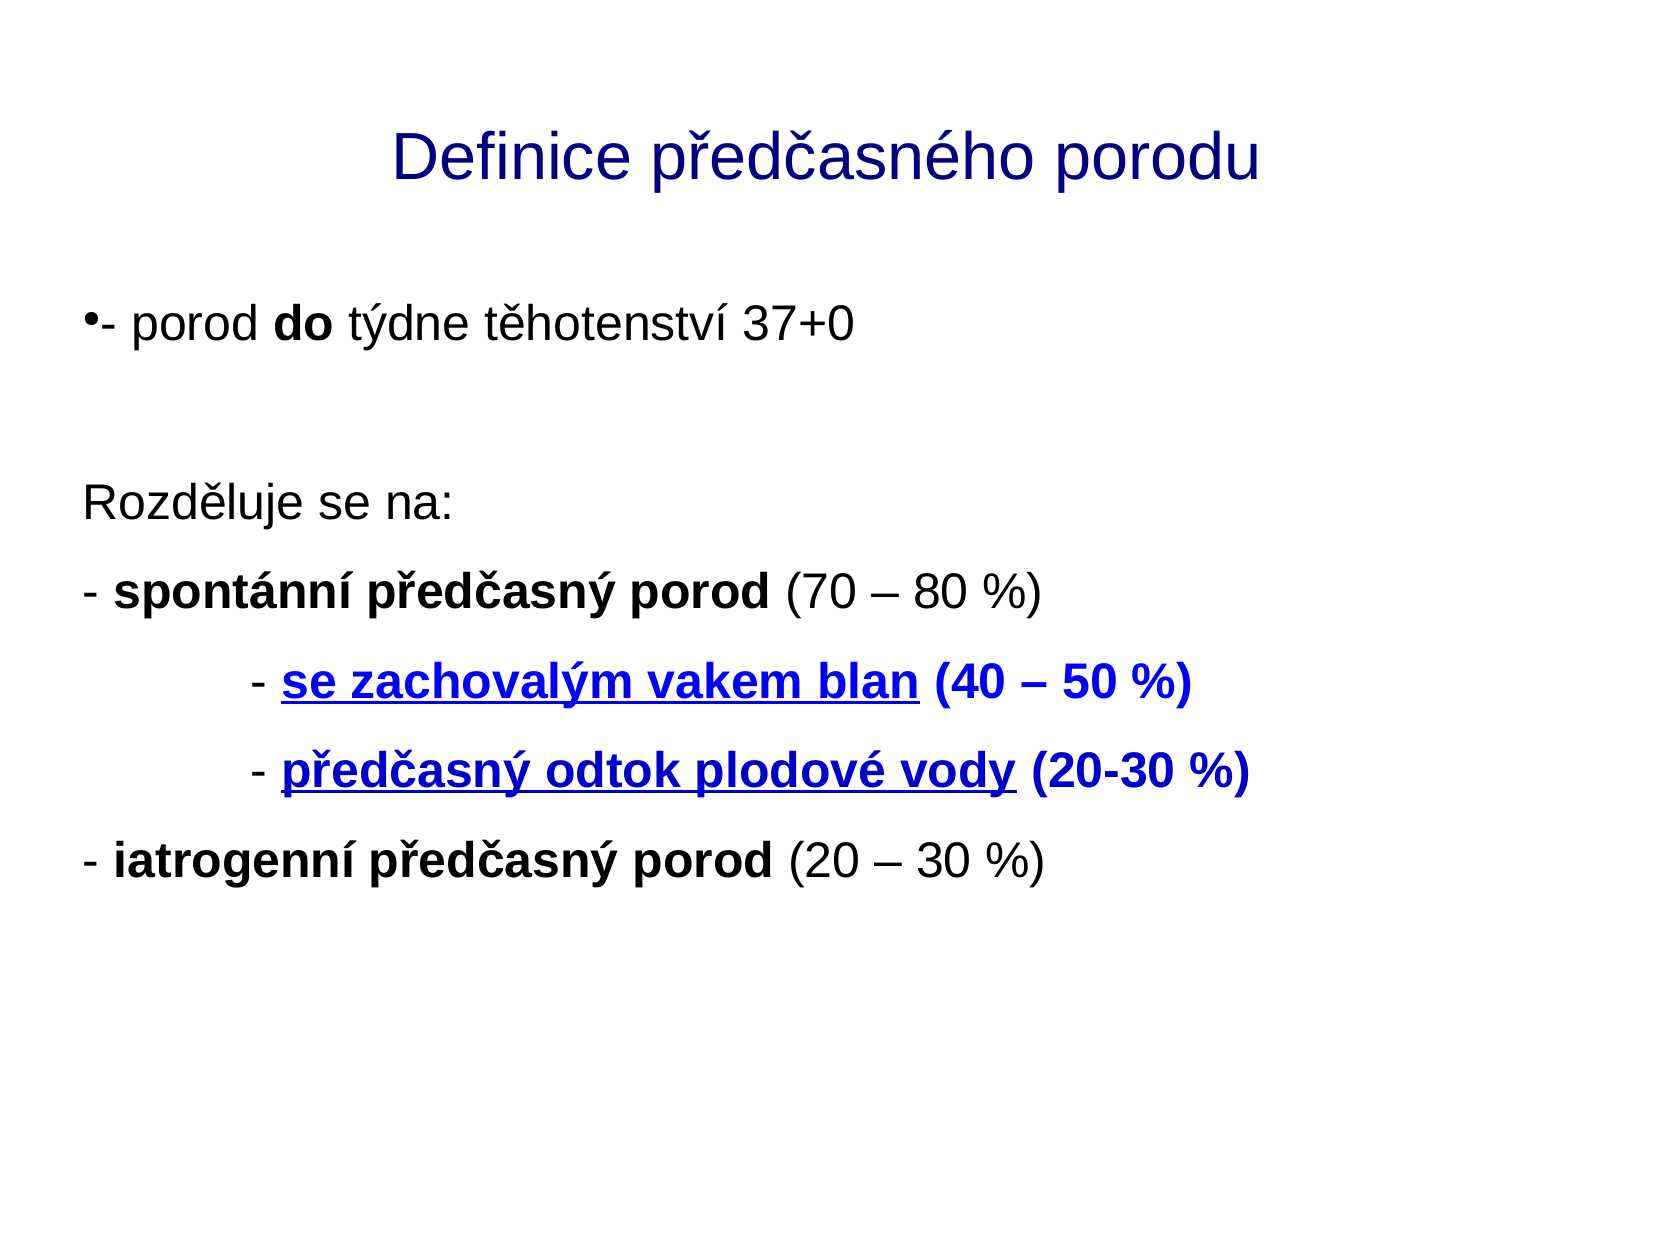

# Definice předčasného porodu
- porod do týdne těhotenství 37+0
Rozděluje se na:
- spontánní předčasný porod (70 – 80 %)
 - se zachovalým vakem blan (40 – 50 %)
 - předčasný odtok plodové vody (20-30 %)
- iatrogenní předčasný porod (20 – 30 %)